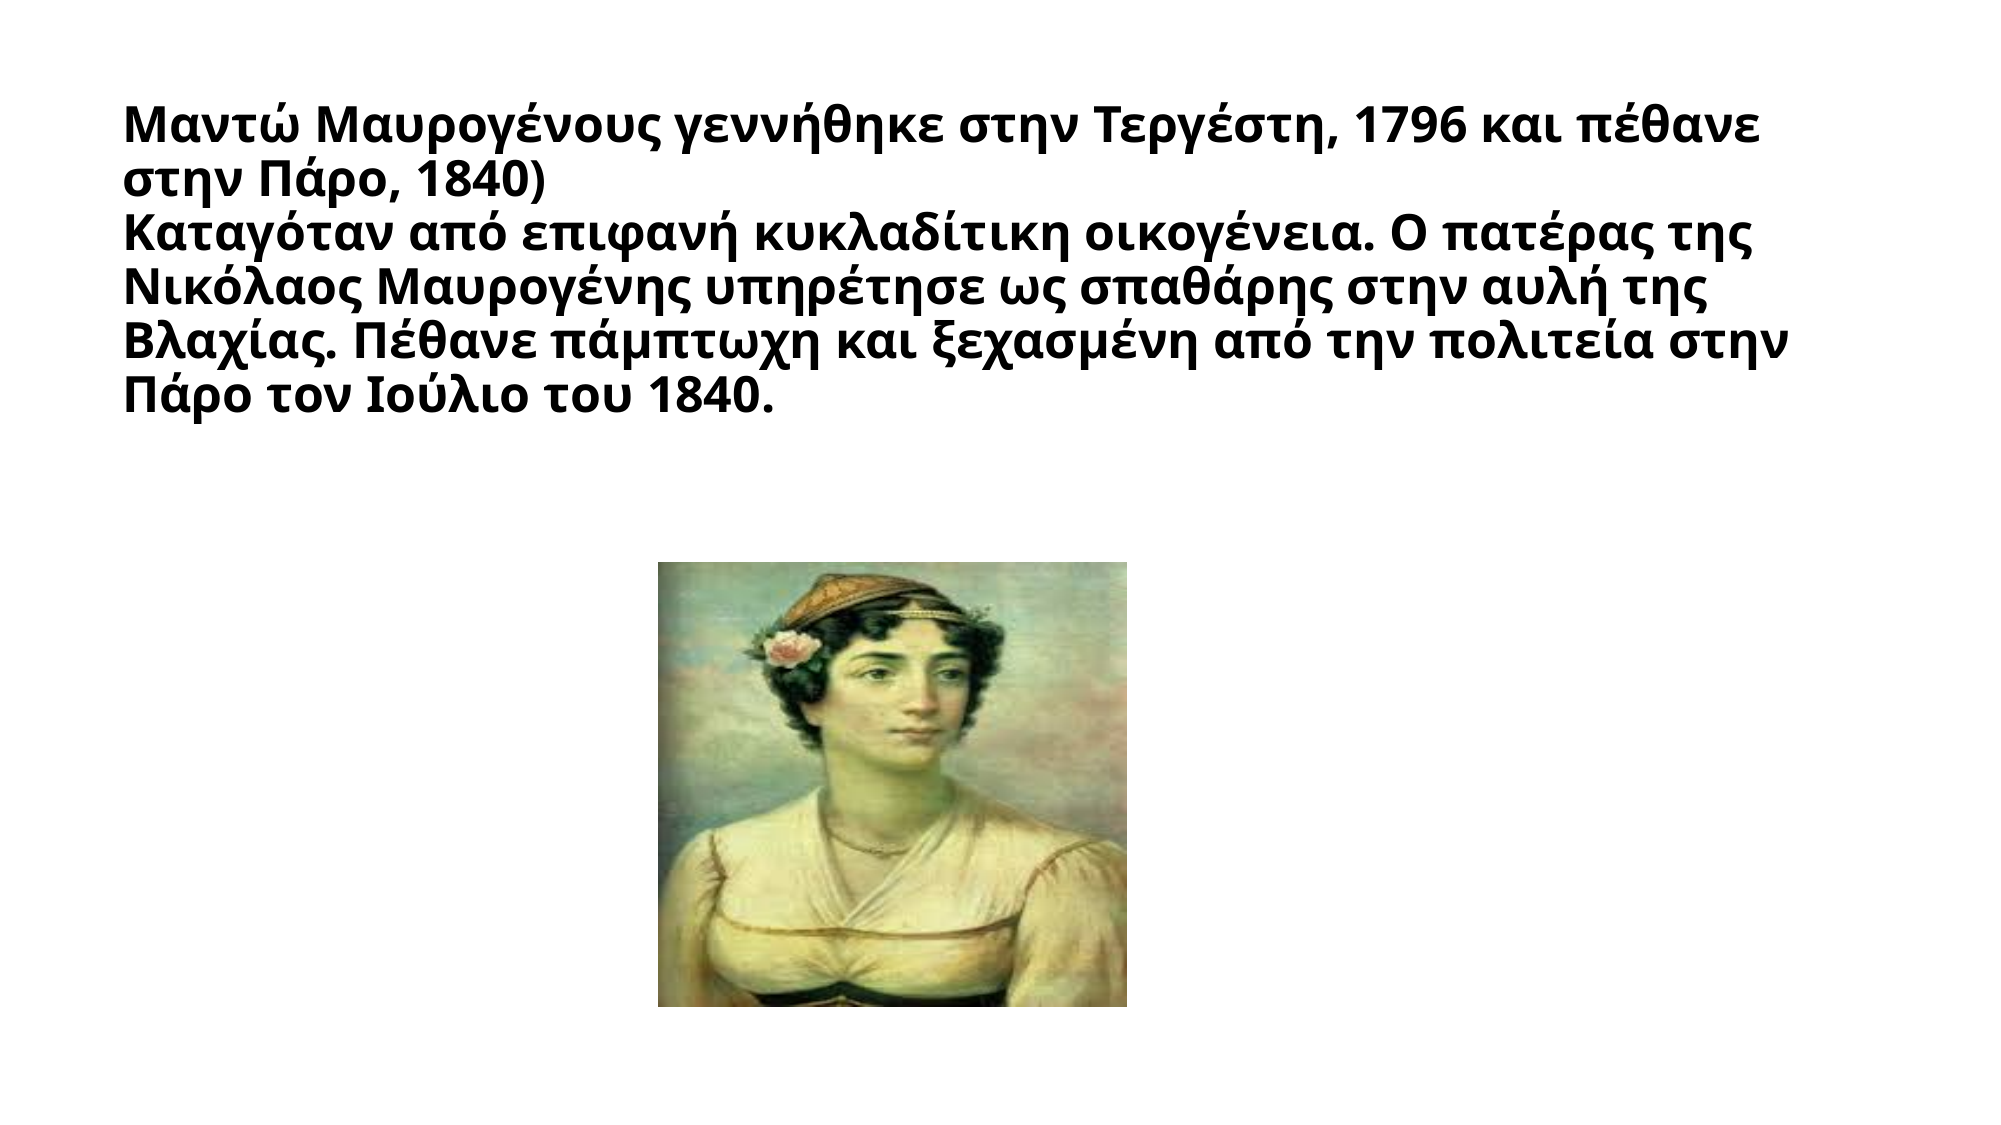

# Μαντώ Μαυρογένους γεννήθηκε στην Τεργέστη, 1796 και πέθανε στην Πάρο, 1840) Καταγόταν από επιφανή κυκλαδίτικη οικογένεια. Ο πατέρας της Νικόλαος Μαυρογένης υπηρέτησε ως σπαθάρης στην αυλή της Βλαχίας. Πέθανε πάμπτωχη και ξεχασμένη από την πολιτεία στην Πάρο τον Ιούλιο του 1840.